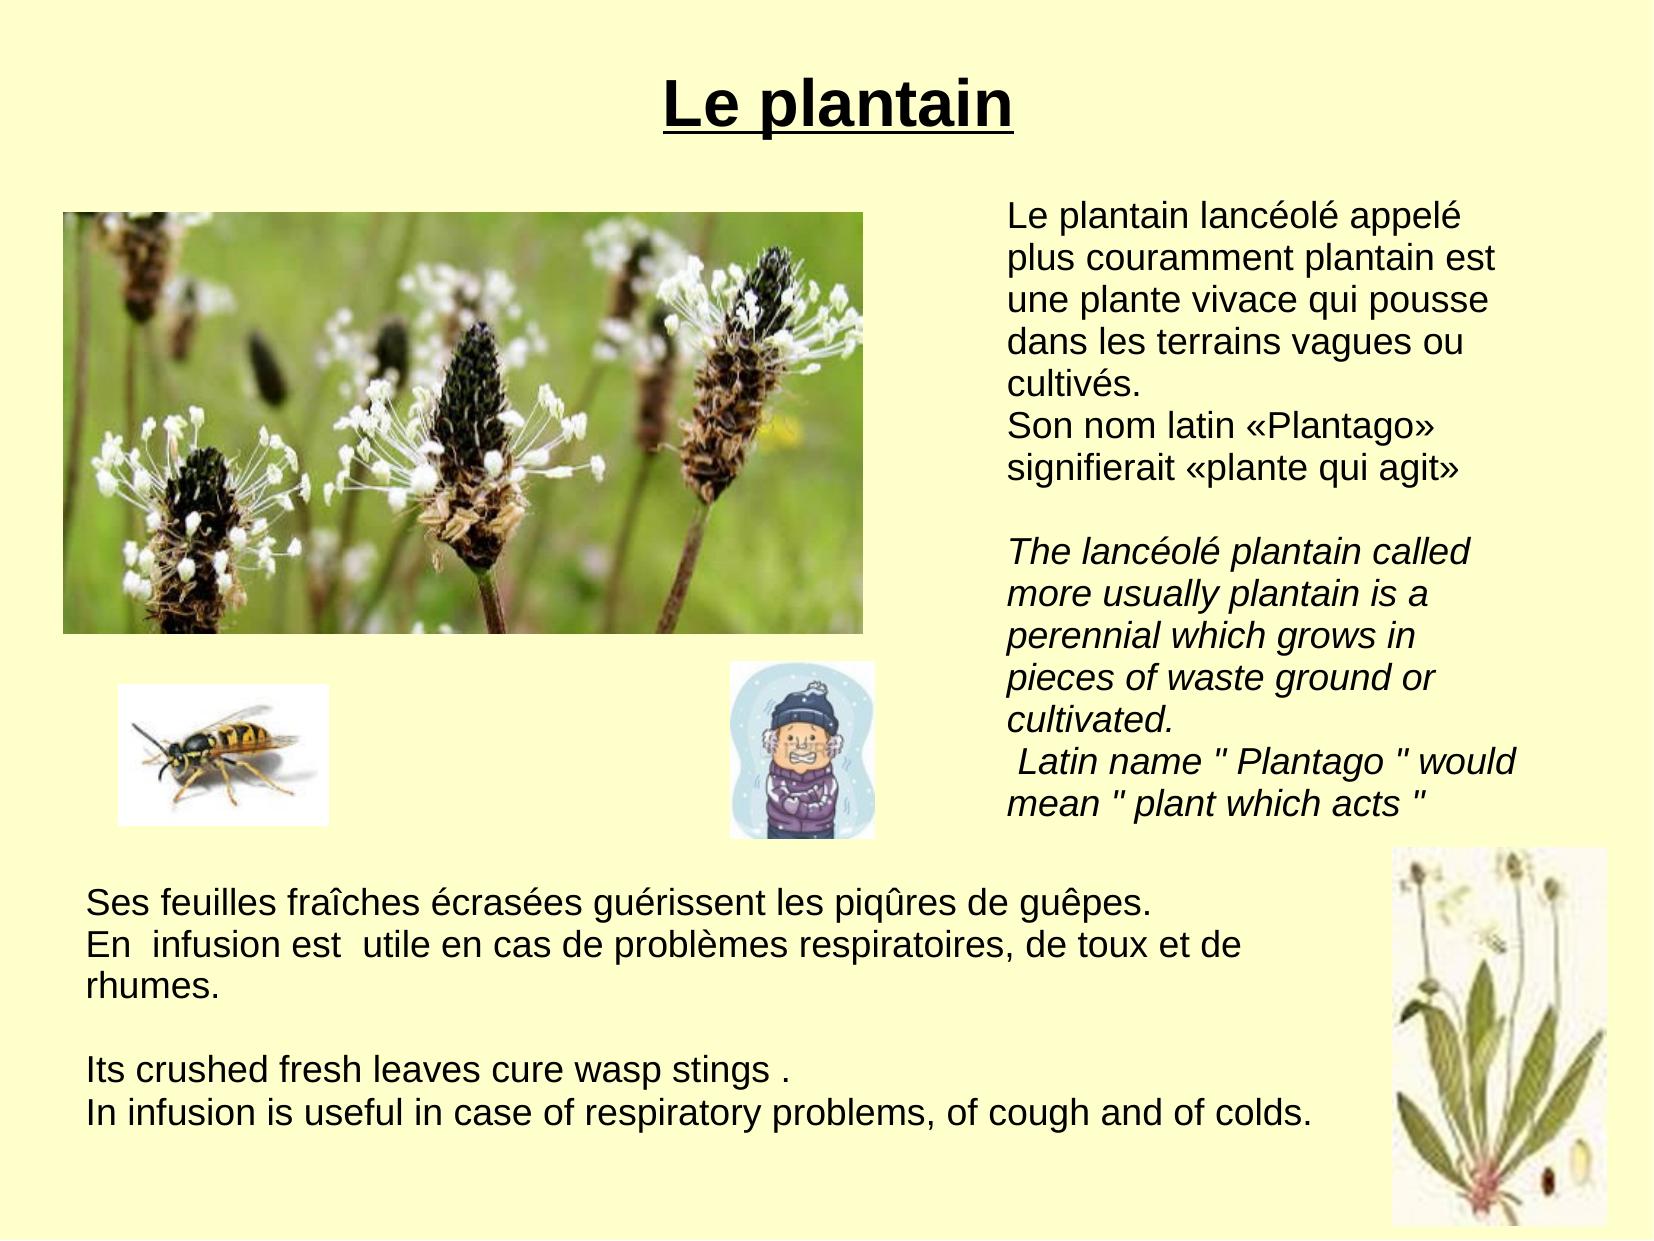

Le plantain
Le plantain lancéolé appelé plus couramment plantain est une plante vivace qui pousse dans les terrains vagues ou cultivés.
Son nom latin «Plantago» signifierait «plante qui agit»
The lancéolé plantain called more usually plantain is a perennial which grows in pieces of waste ground or cultivated.
 Latin name " Plantago " would mean " plant which acts "
Ses feuilles fraîches écrasées guérissent les piqûres de guêpes.
En infusion est utile en cas de problèmes respiratoires, de toux et de rhumes.
Its crushed fresh leaves cure wasp stings .
In infusion is useful in case of respiratory problems, of cough and of colds.